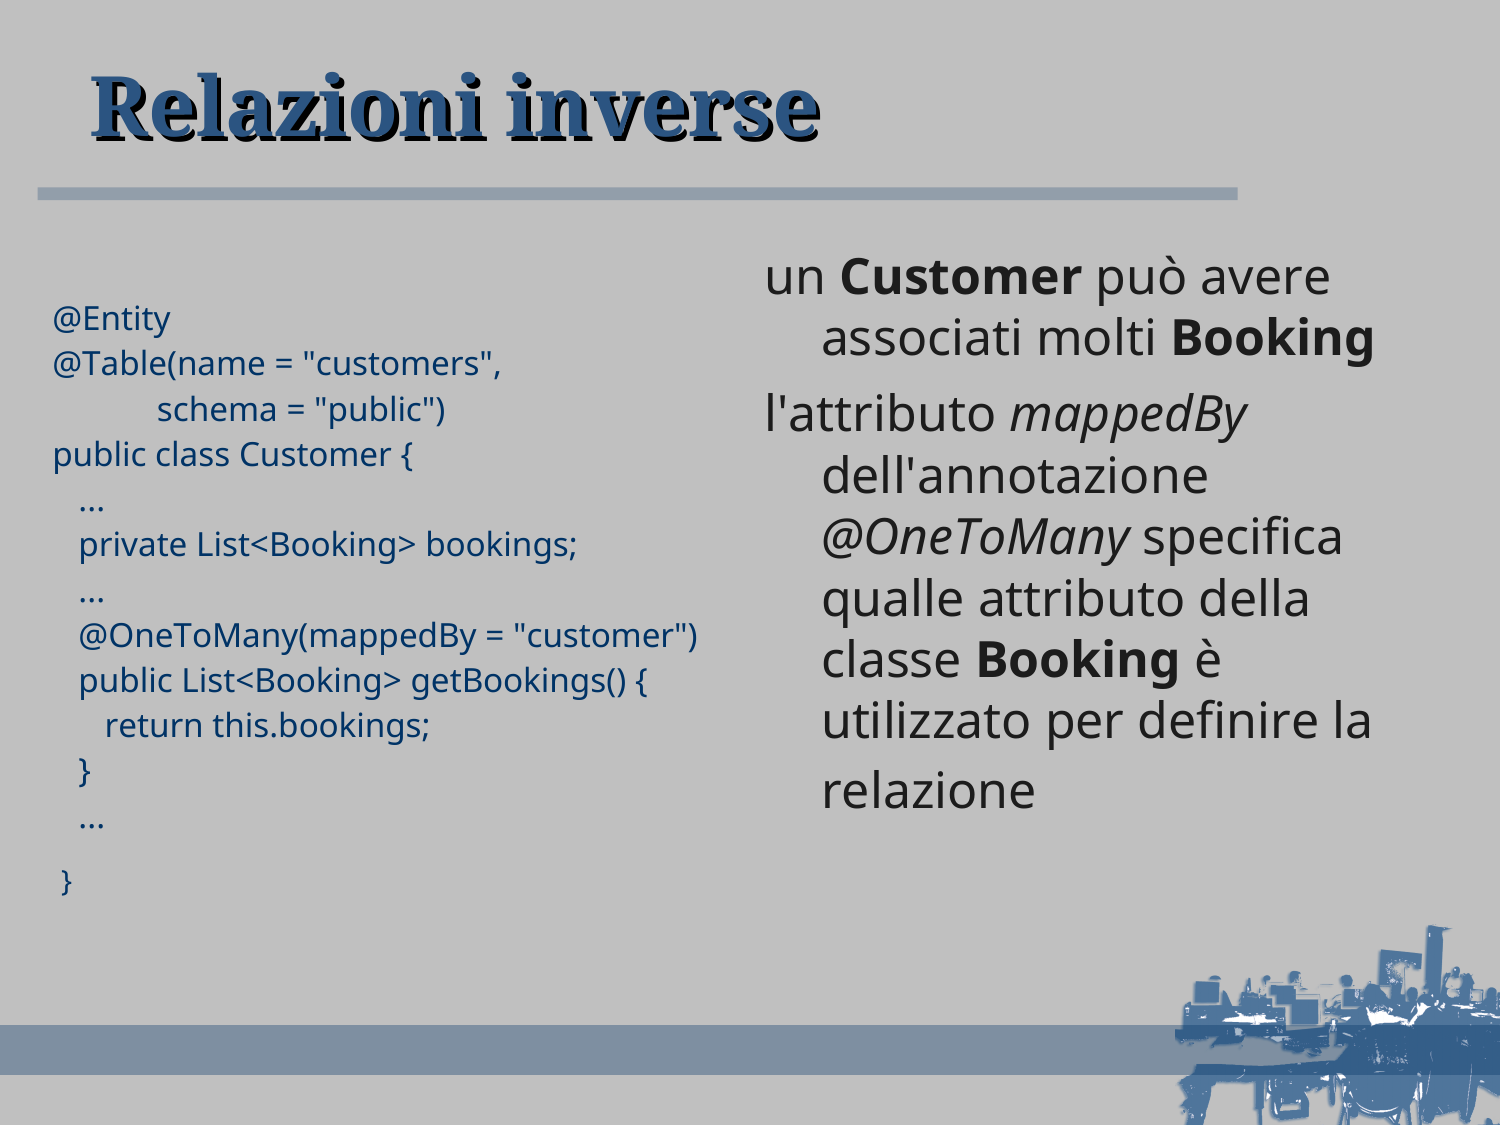

# Relazioni inverse
un Customer può avere associati molti Booking
l'attributo mappedBy dell'annotazione @OneToMany specifica qualle attributo della classe Booking è utilizzato per definire la relazione
@Entity
@Table(name = "customers",
 schema = "public")
public class Customer {
 ...
 private List<Booking> bookings;
 ...
 @OneToMany(mappedBy = "customer")
 public List<Booking> getBookings() {
 return this.bookings;
 }
 ...
 }